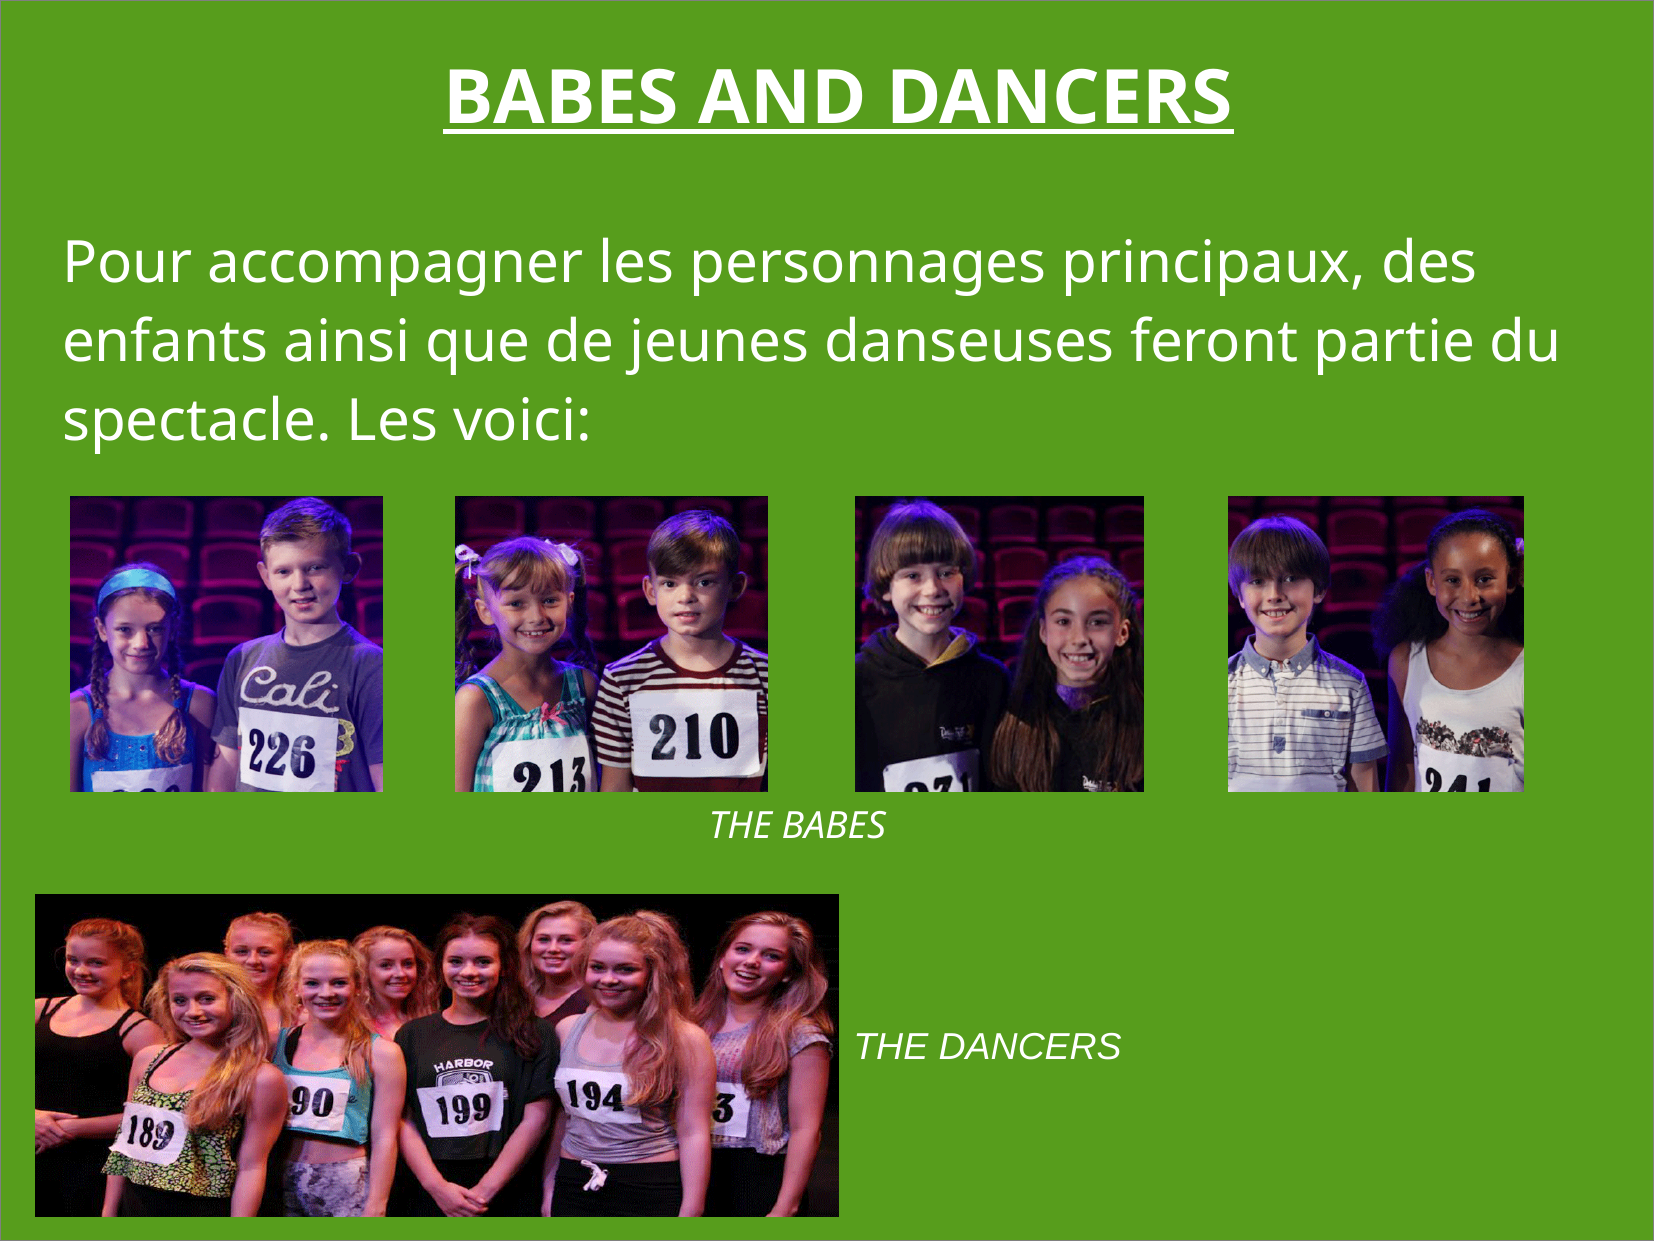

BABES AND DANCERS
Pour accompagner les personnages principaux, des enfants ainsi que de jeunes danseuses feront partie du spectacle. Les voici:
THE BABES
THE DANCERS